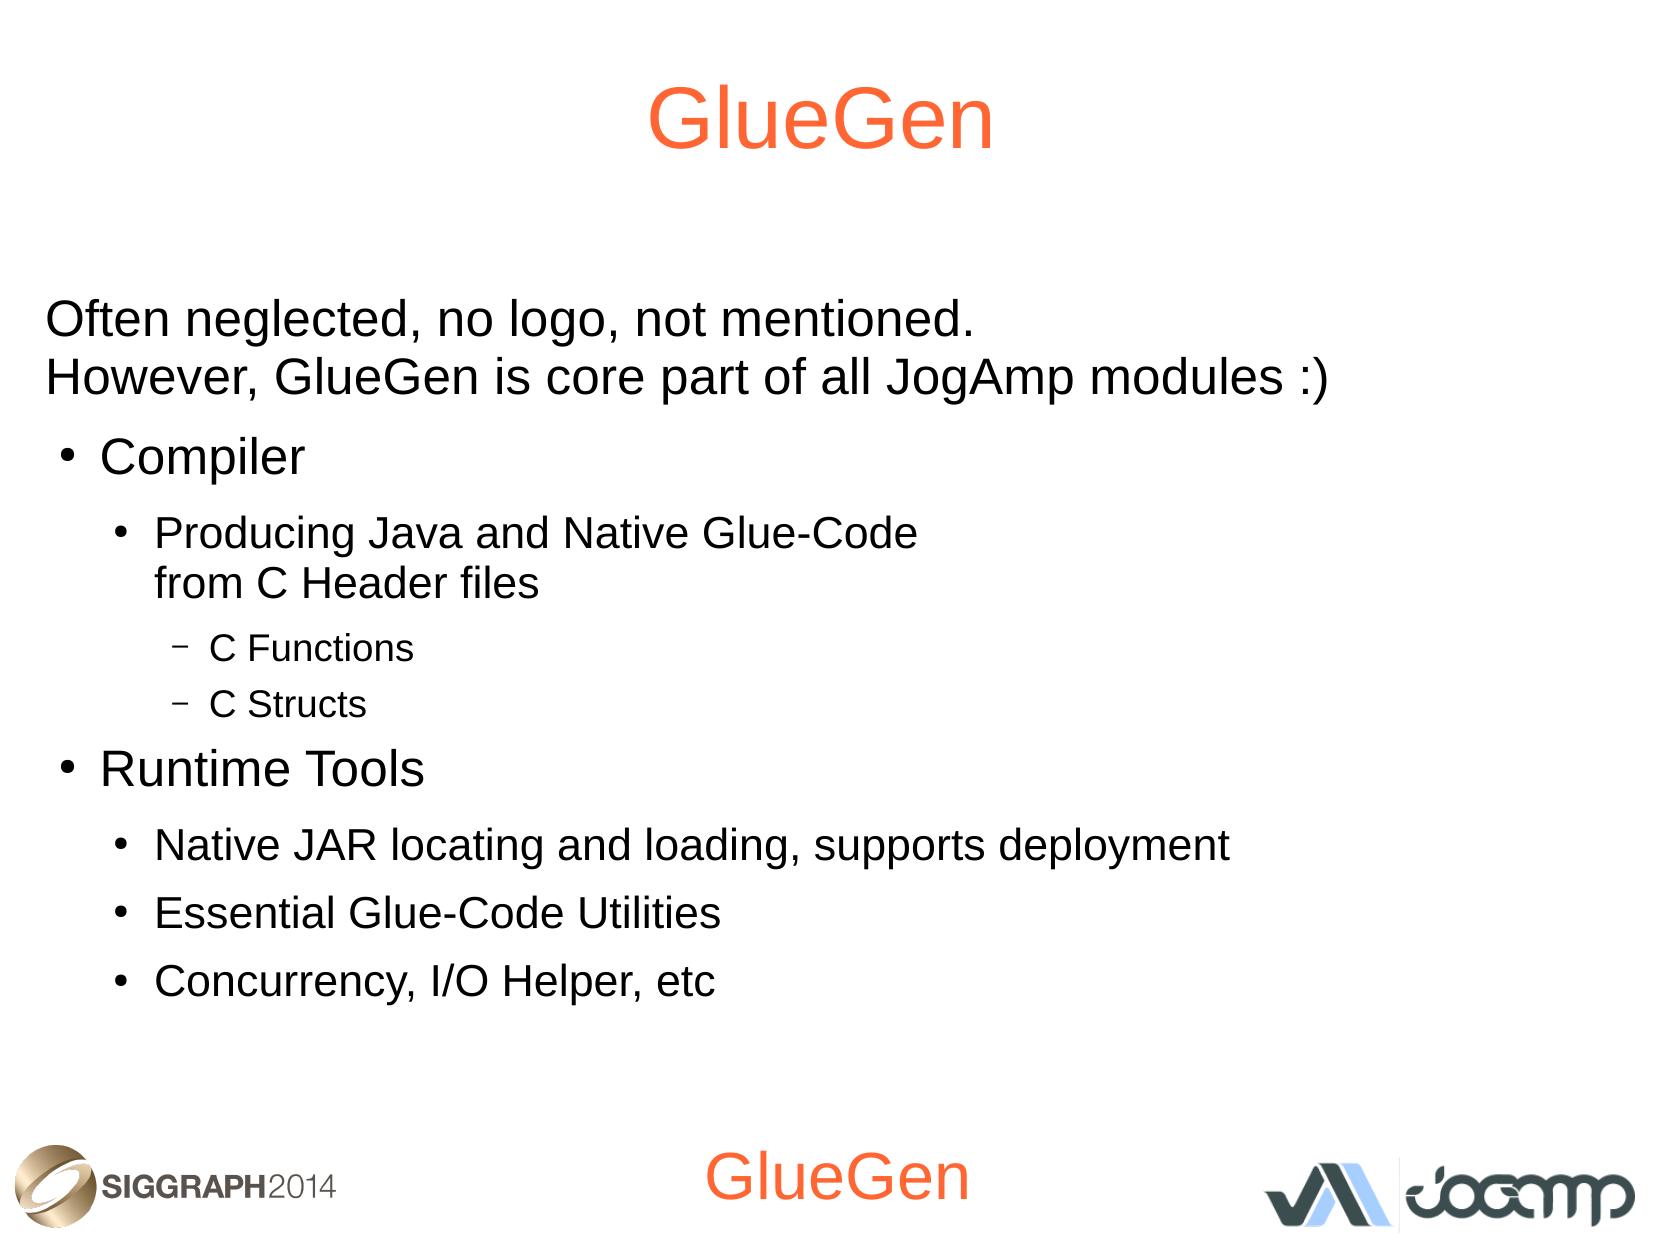

# GlueGen
Often neglected, no logo, not mentioned.
However, GlueGen is core part of all JogAmp modules :)
Compiler
Producing Java and Native Glue-Code
from C Header files
C Functions
C Structs
Runtime Tools
Native JAR locating and loading, supports deployment
Essential Glue-Code Utilities
Concurrency, I/O Helper, etc
GlueGen